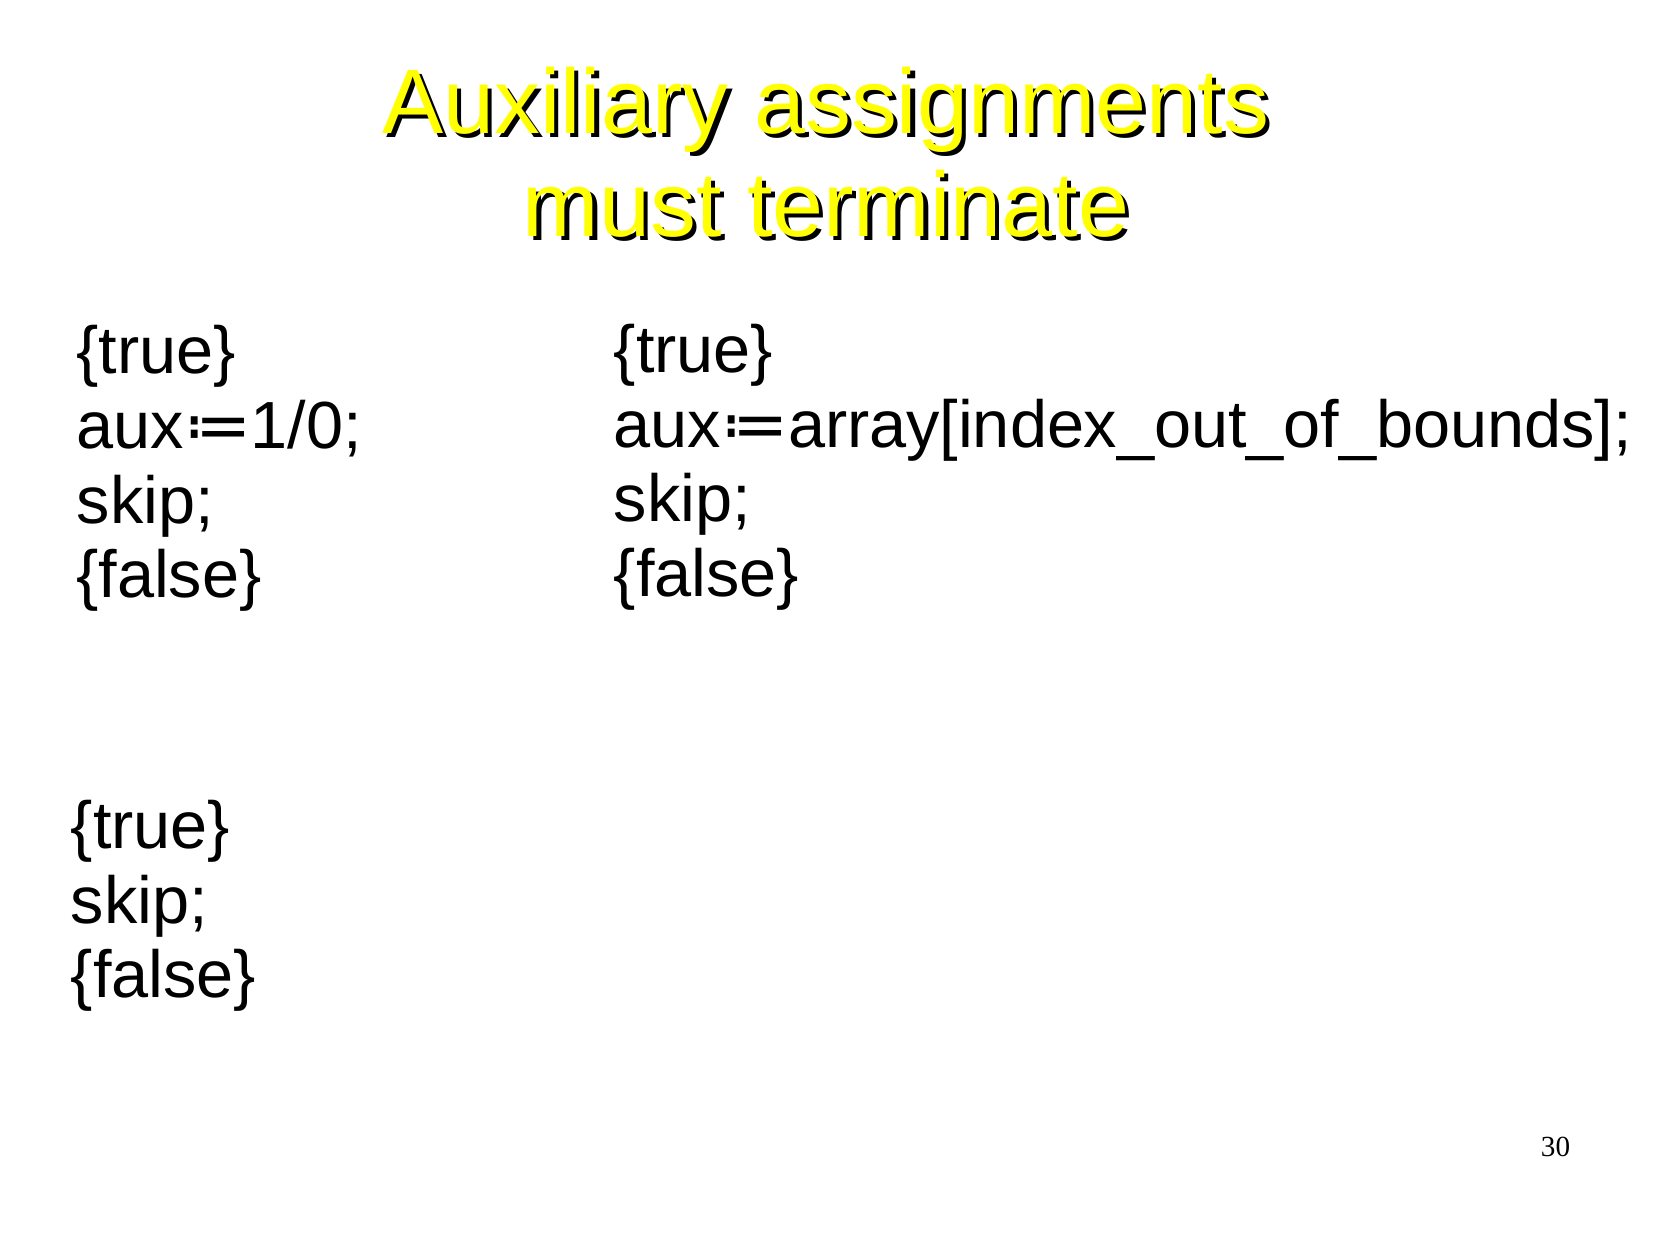

# Auxiliary assignments must terminate
{true}
aux≔array[index_out_of_bounds];
skip;
{false}
{true}
aux≔1/0;
skip;
{false}
{true}
skip;
{false}
30